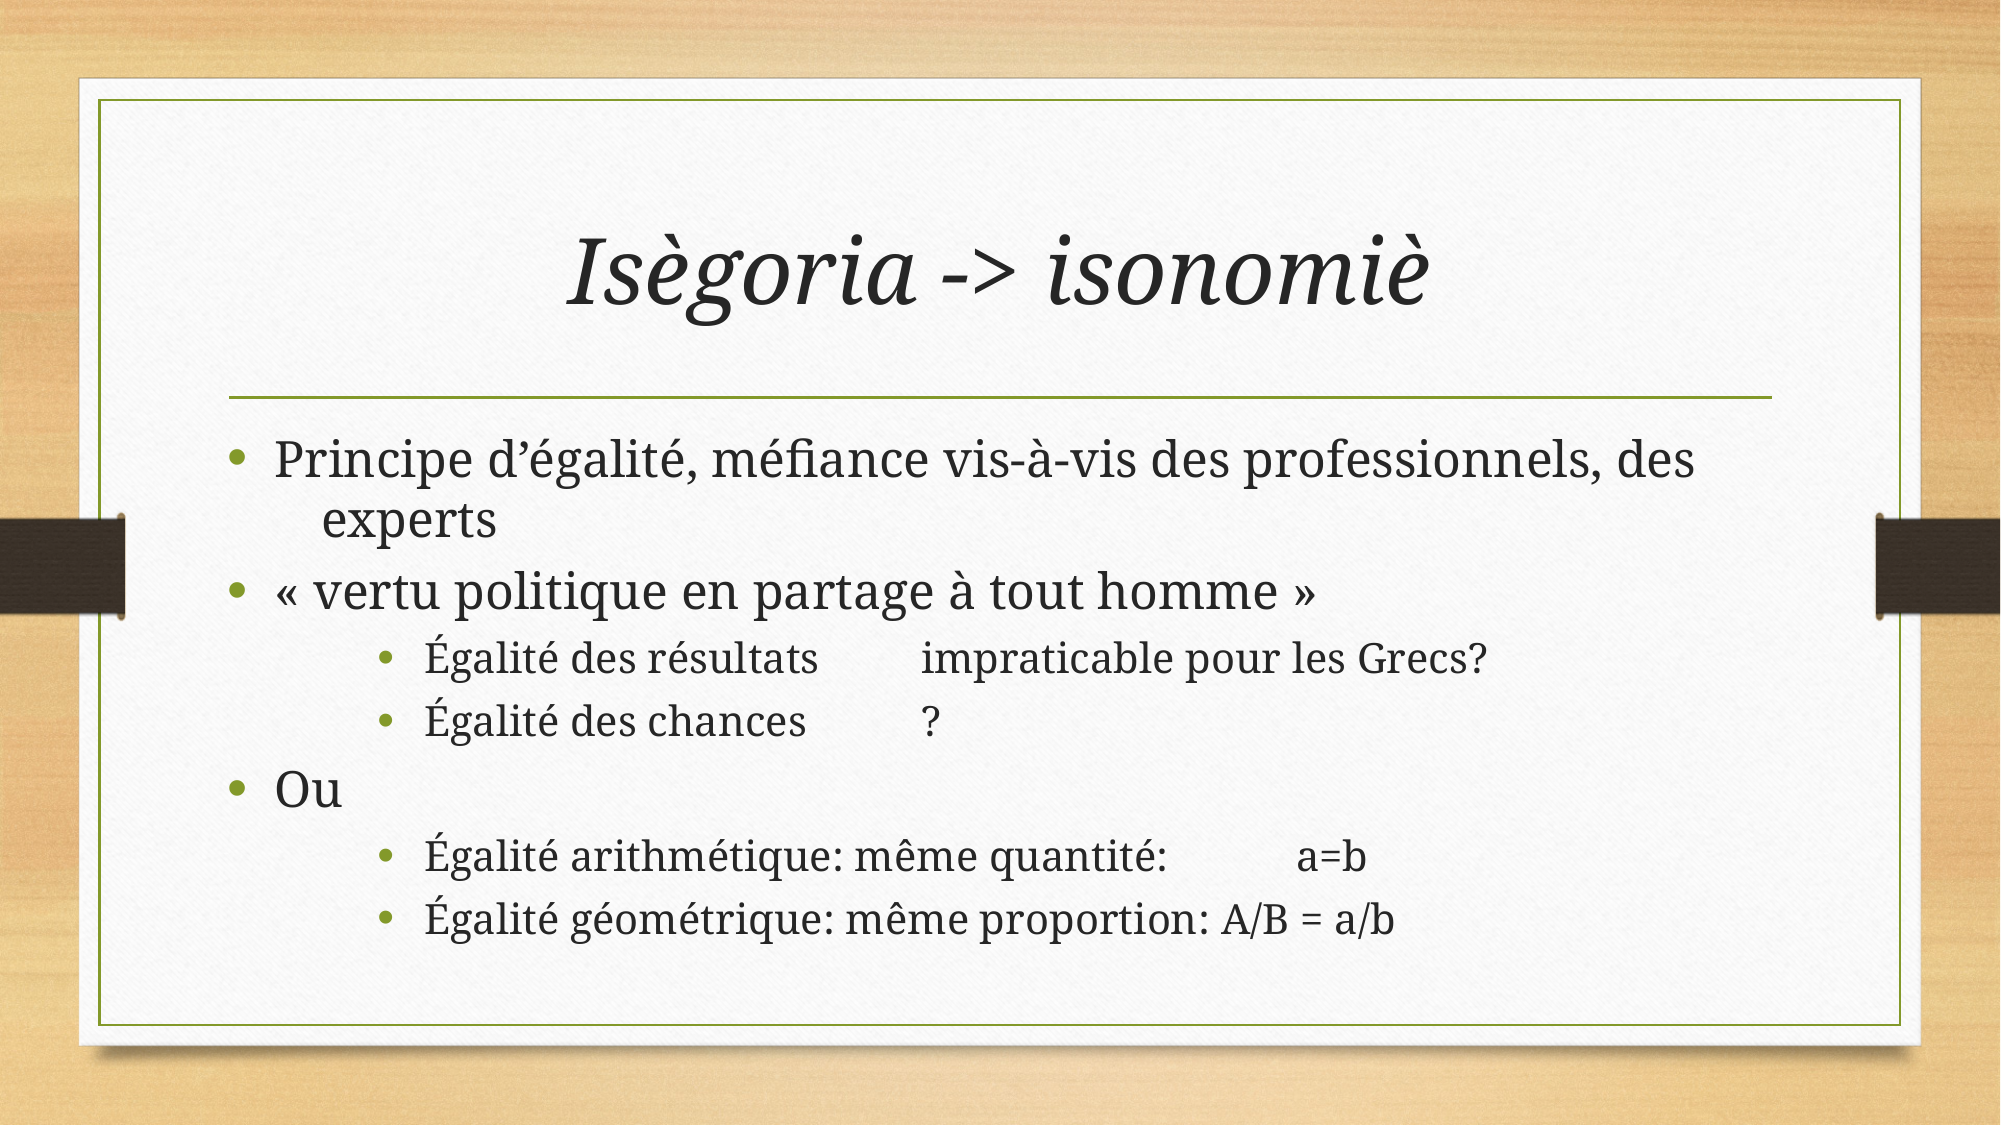

# Isègoria -> isonomiè
Principe d’égalité, méfiance vis-à-vis des professionnels, des experts
« vertu politique en partage à tout homme »
Égalité des résultats		impraticable pour les Grecs?
Égalité des chances		?
Ou
Égalité arithmétique: même quantité: 		a=b
Égalité géométrique: même proportion: 	A/B = a/b